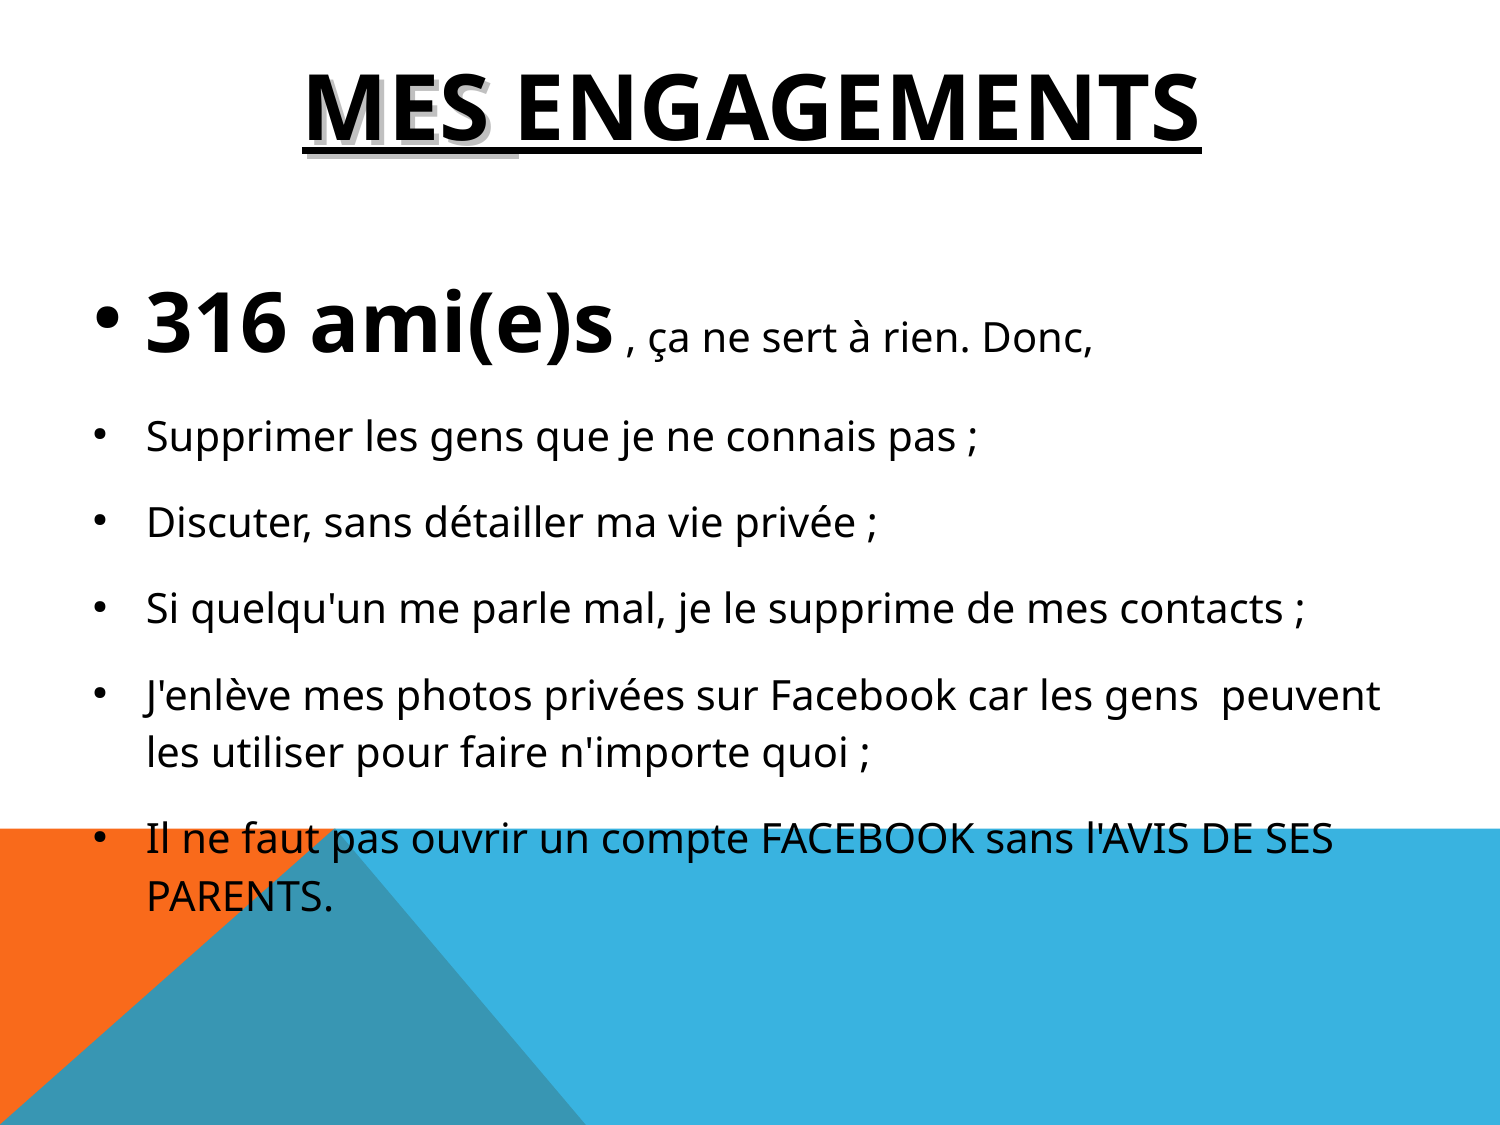

# MES ENGAGEMENTS
316 ami(e)s , ça ne sert à rien. Donc,
Supprimer les gens que je ne connais pas ;
Discuter, sans détailler ma vie privée ;
Si quelqu'un me parle mal, je le supprime de mes contacts ;
J'enlève mes photos privées sur Facebook car les gens peuvent les utiliser pour faire n'importe quoi ;
Il ne faut pas ouvrir un compte FACEBOOK sans l'AVIS DE SES PARENTS.